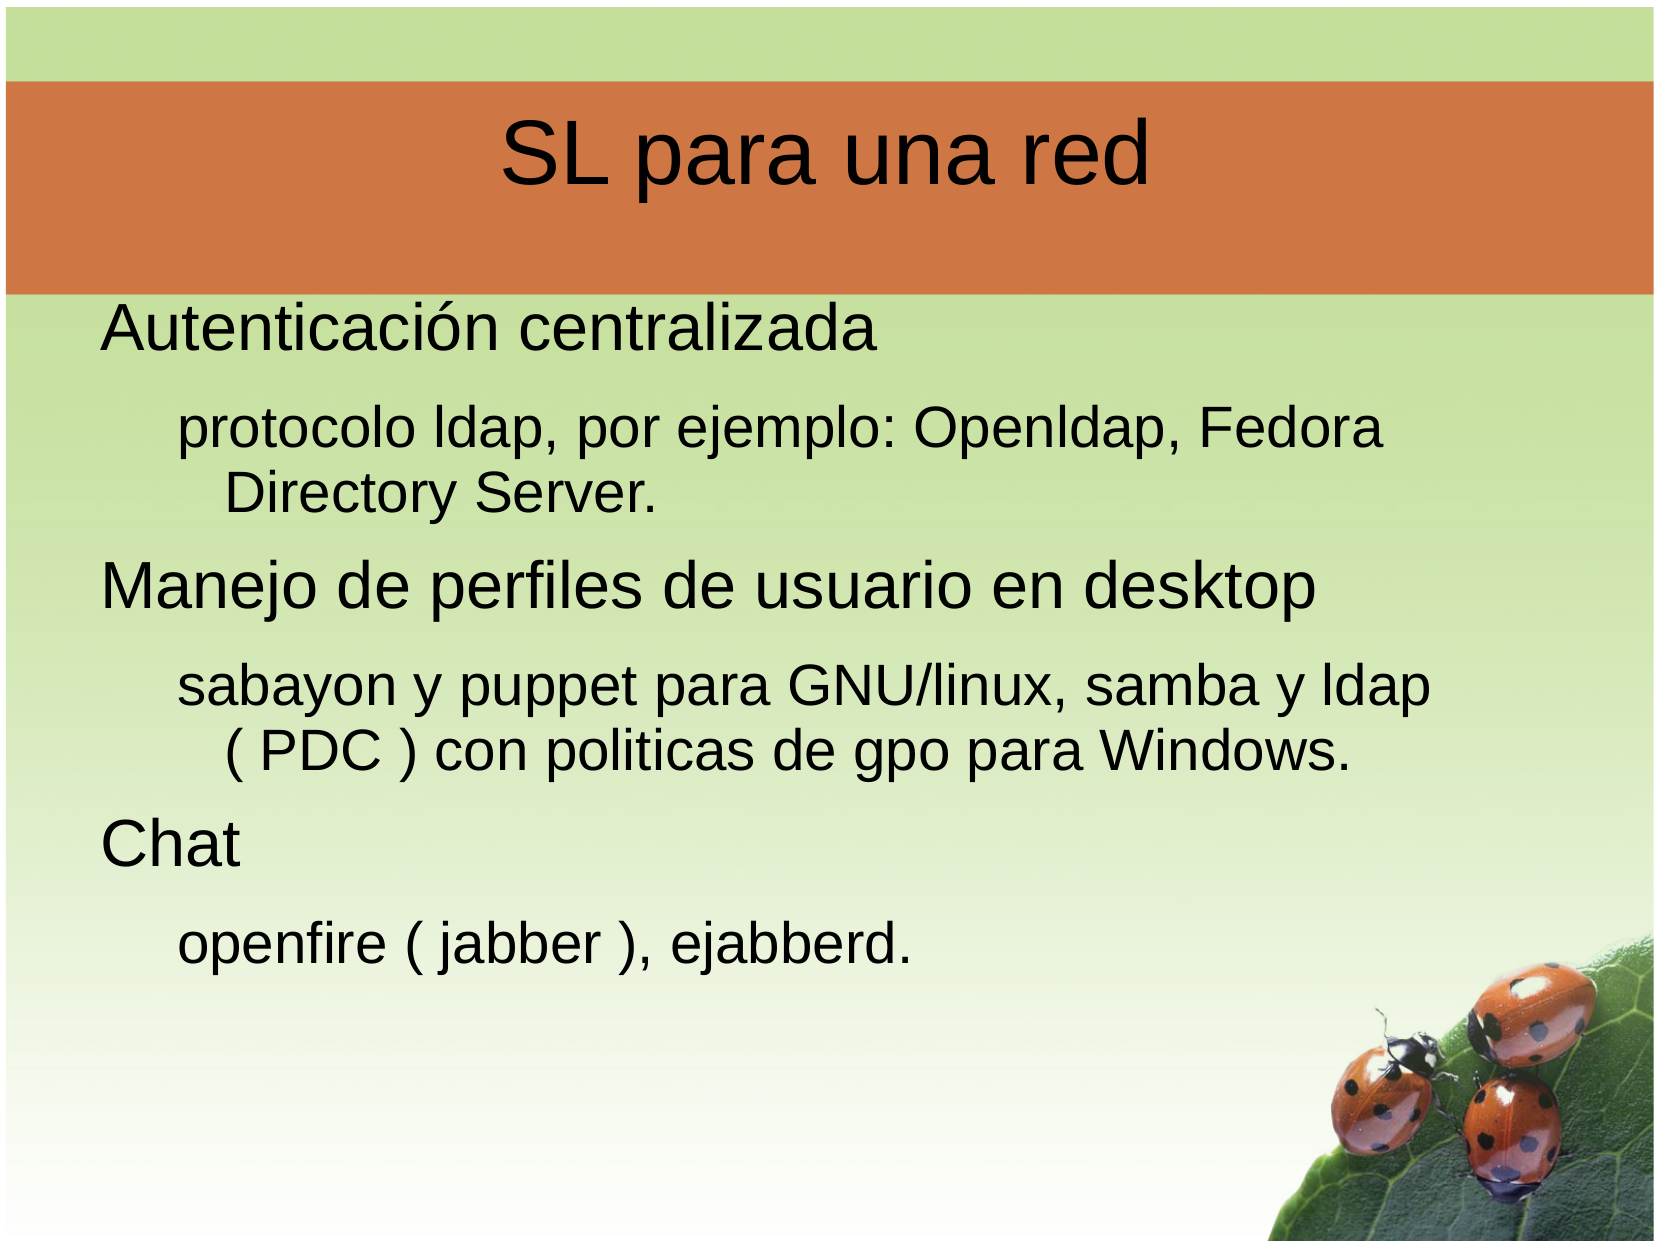

# SL para una red
Autenticación centralizada
protocolo ldap, por ejemplo: Openldap, Fedora Directory Server.
Manejo de perfiles de usuario en desktop
sabayon y puppet para GNU/linux, samba y ldap ( PDC ) con politicas de gpo para Windows.
Chat
openfire ( jabber ), ejabberd.